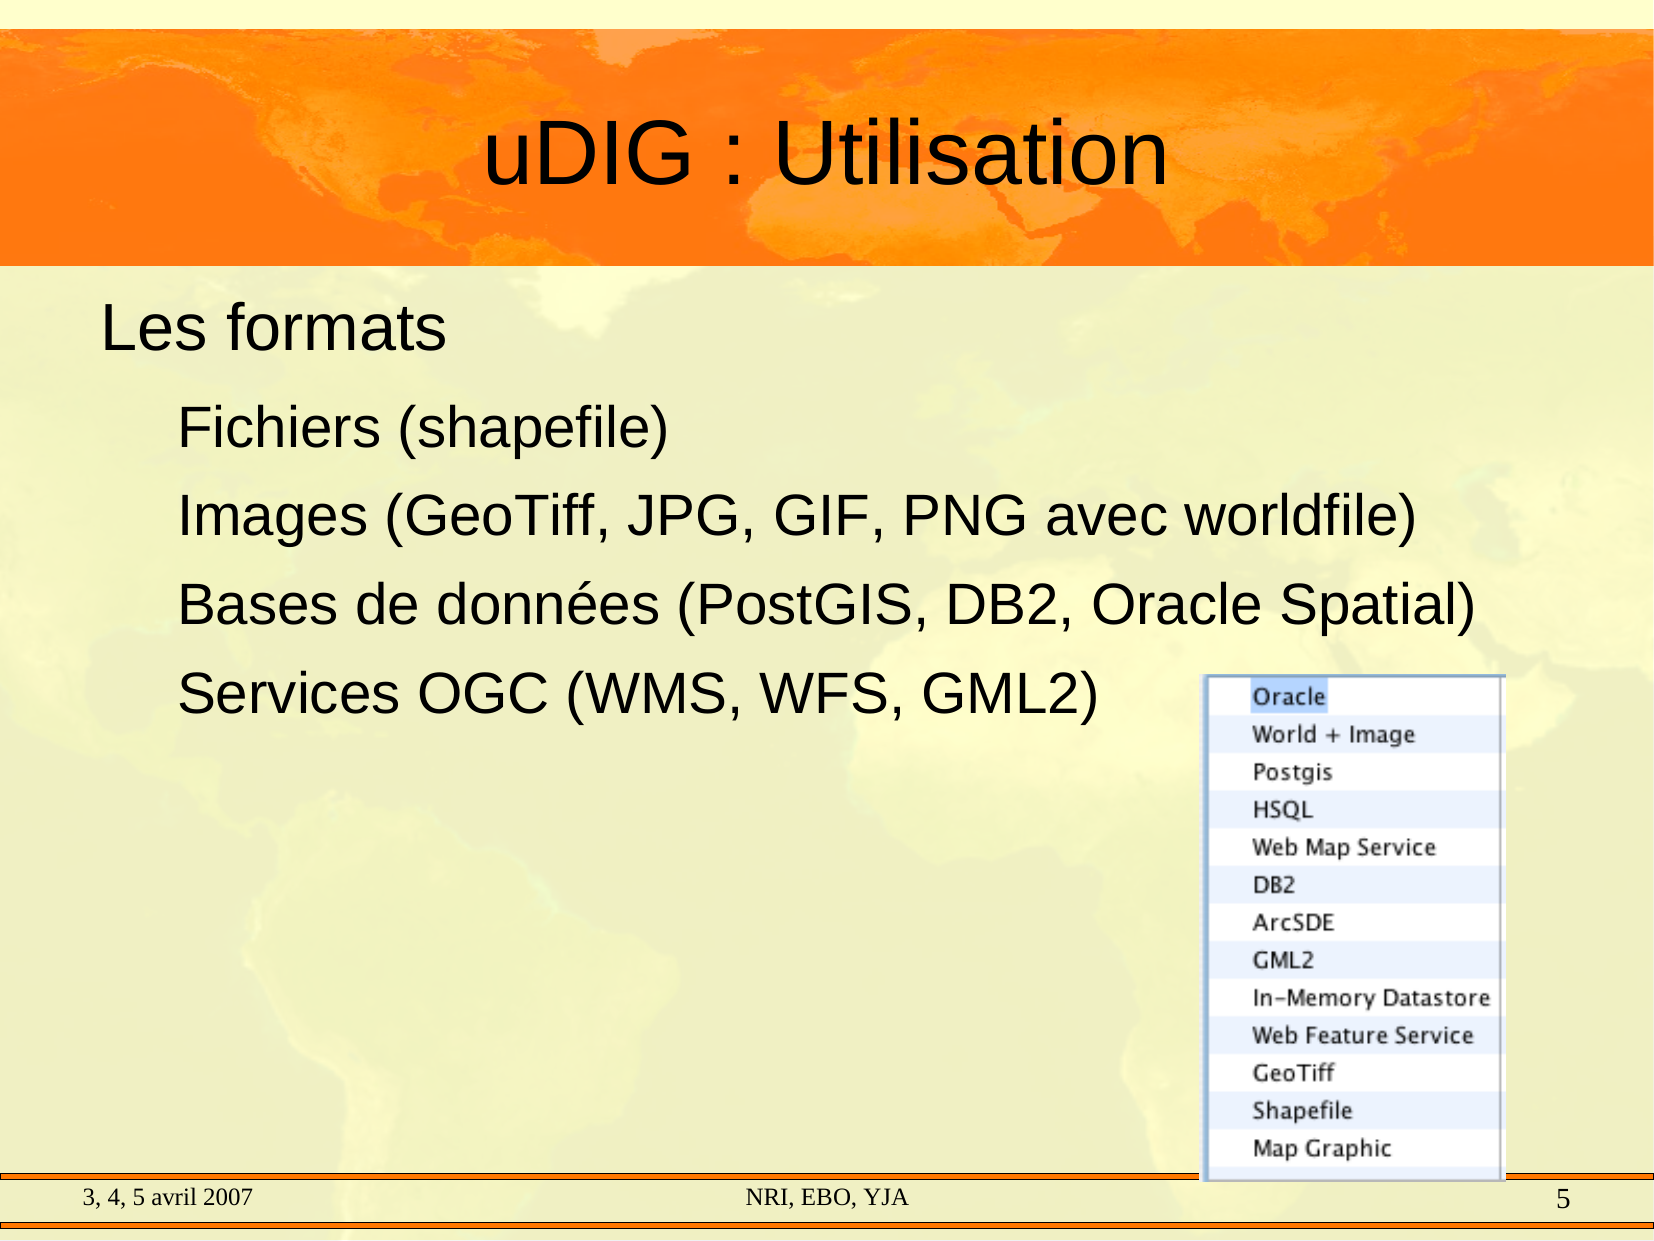

# uDIG : Utilisation
Les formats
Fichiers (shapefile)
Images (GeoTiff, JPG, GIF, PNG avec worldfile)
Bases de données (PostGIS, DB2, Oracle Spatial)
Services OGC (WMS, WFS, GML2)
3, 4, 5 avril 2007
NRI, EBO, YJA
5